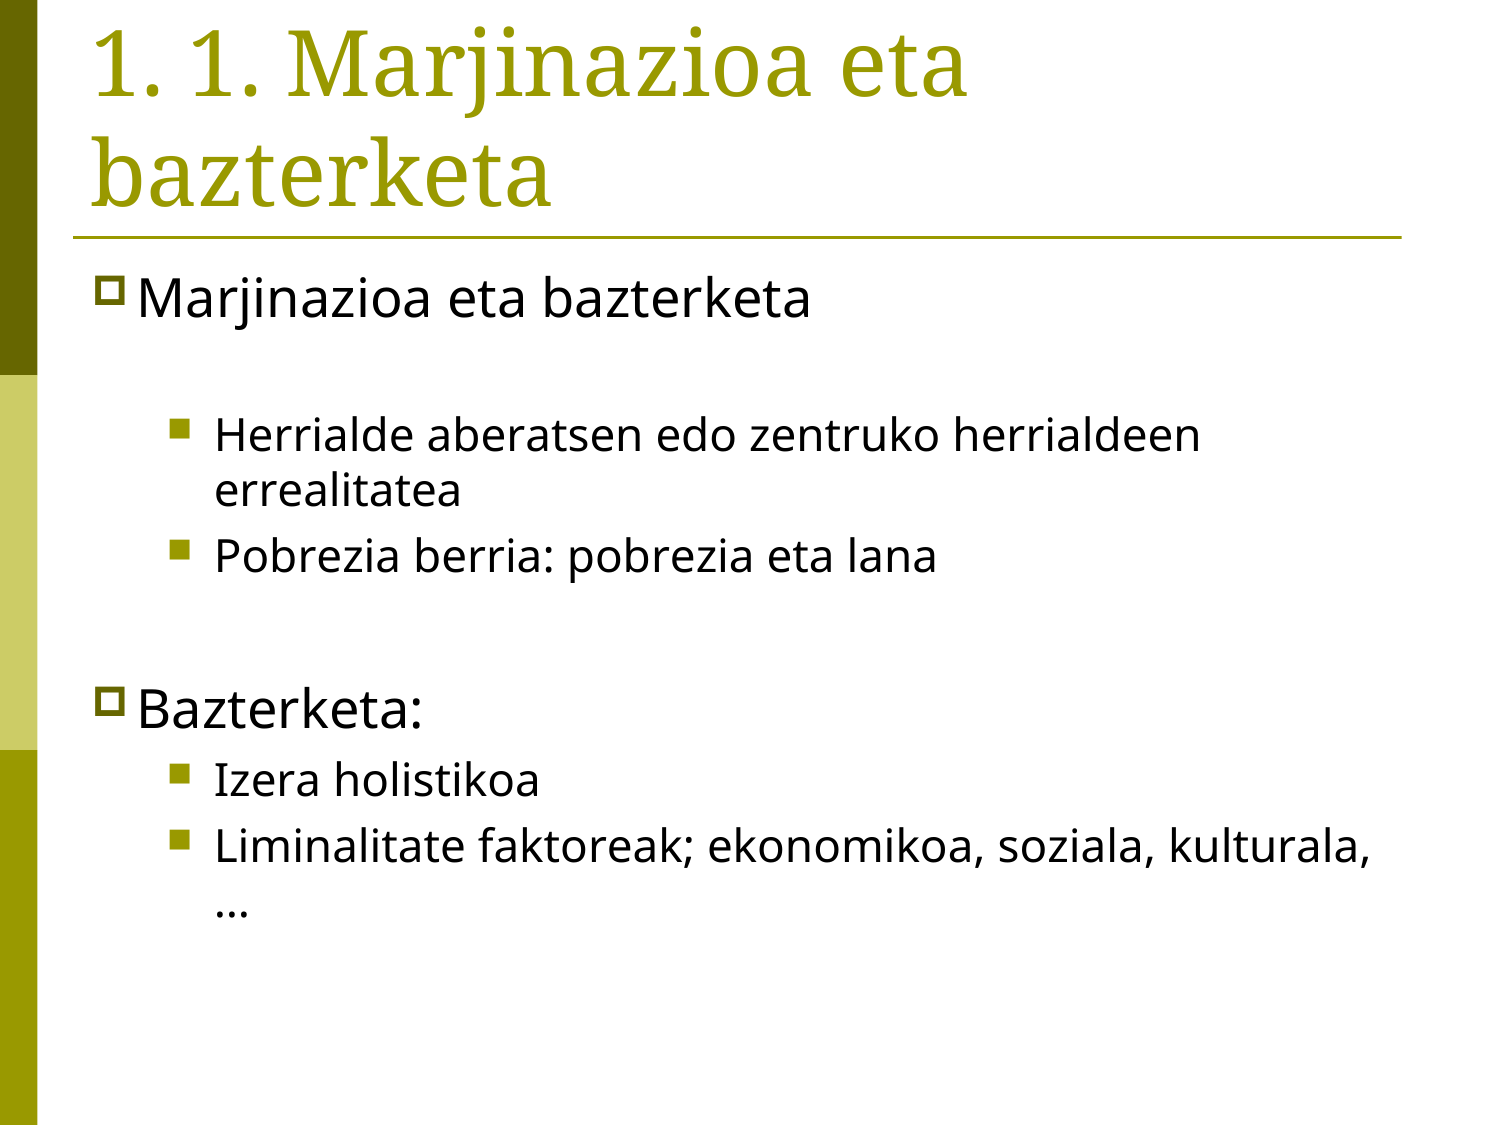

# 1. 1. Marjinazioa eta bazterketa
Marjinazioa eta bazterketa
Herrialde aberatsen edo zentruko herrialdeen errealitatea
Pobrezia berria: pobrezia eta lana
Bazterketa:
Izera holistikoa
Liminalitate faktoreak; ekonomikoa, soziala, kulturala, …